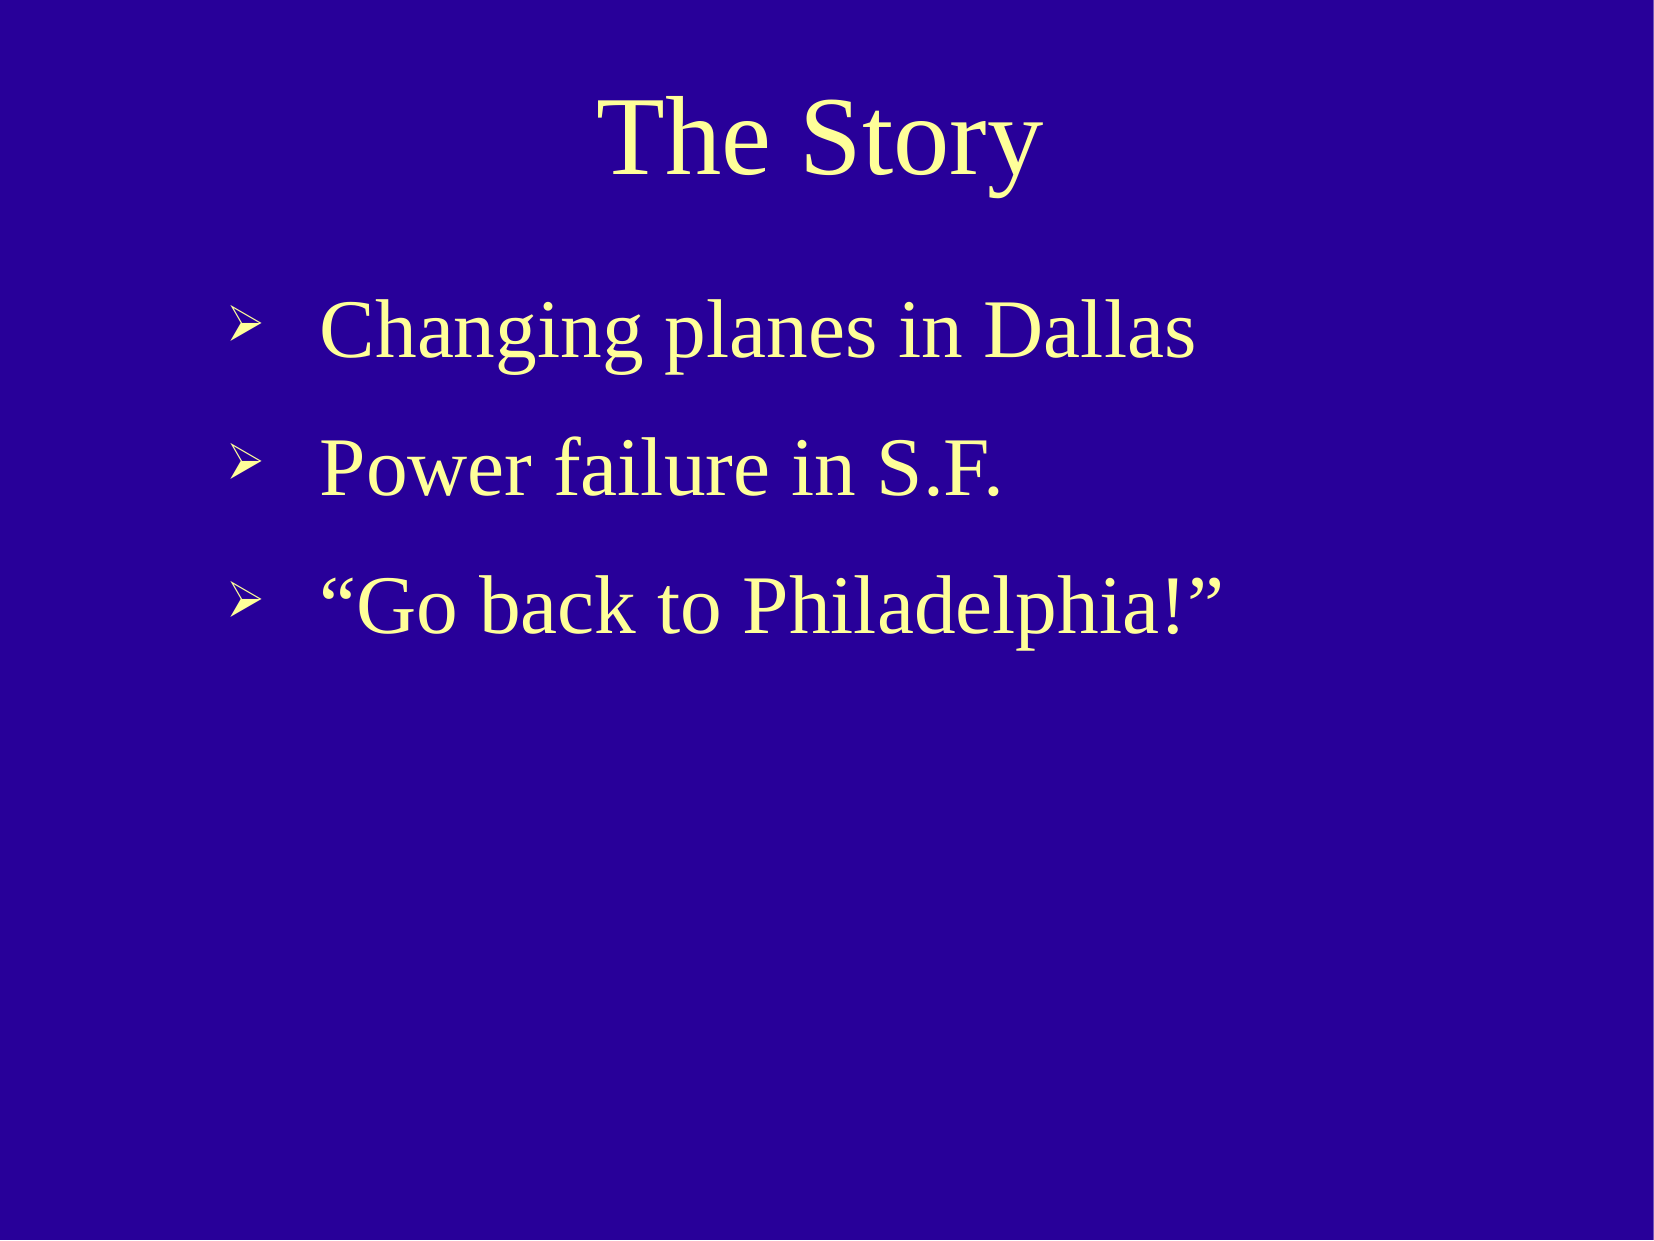

# The Story
Changing planes in Dallas
Power failure in S.F.
“Go back to Philadelphia!”